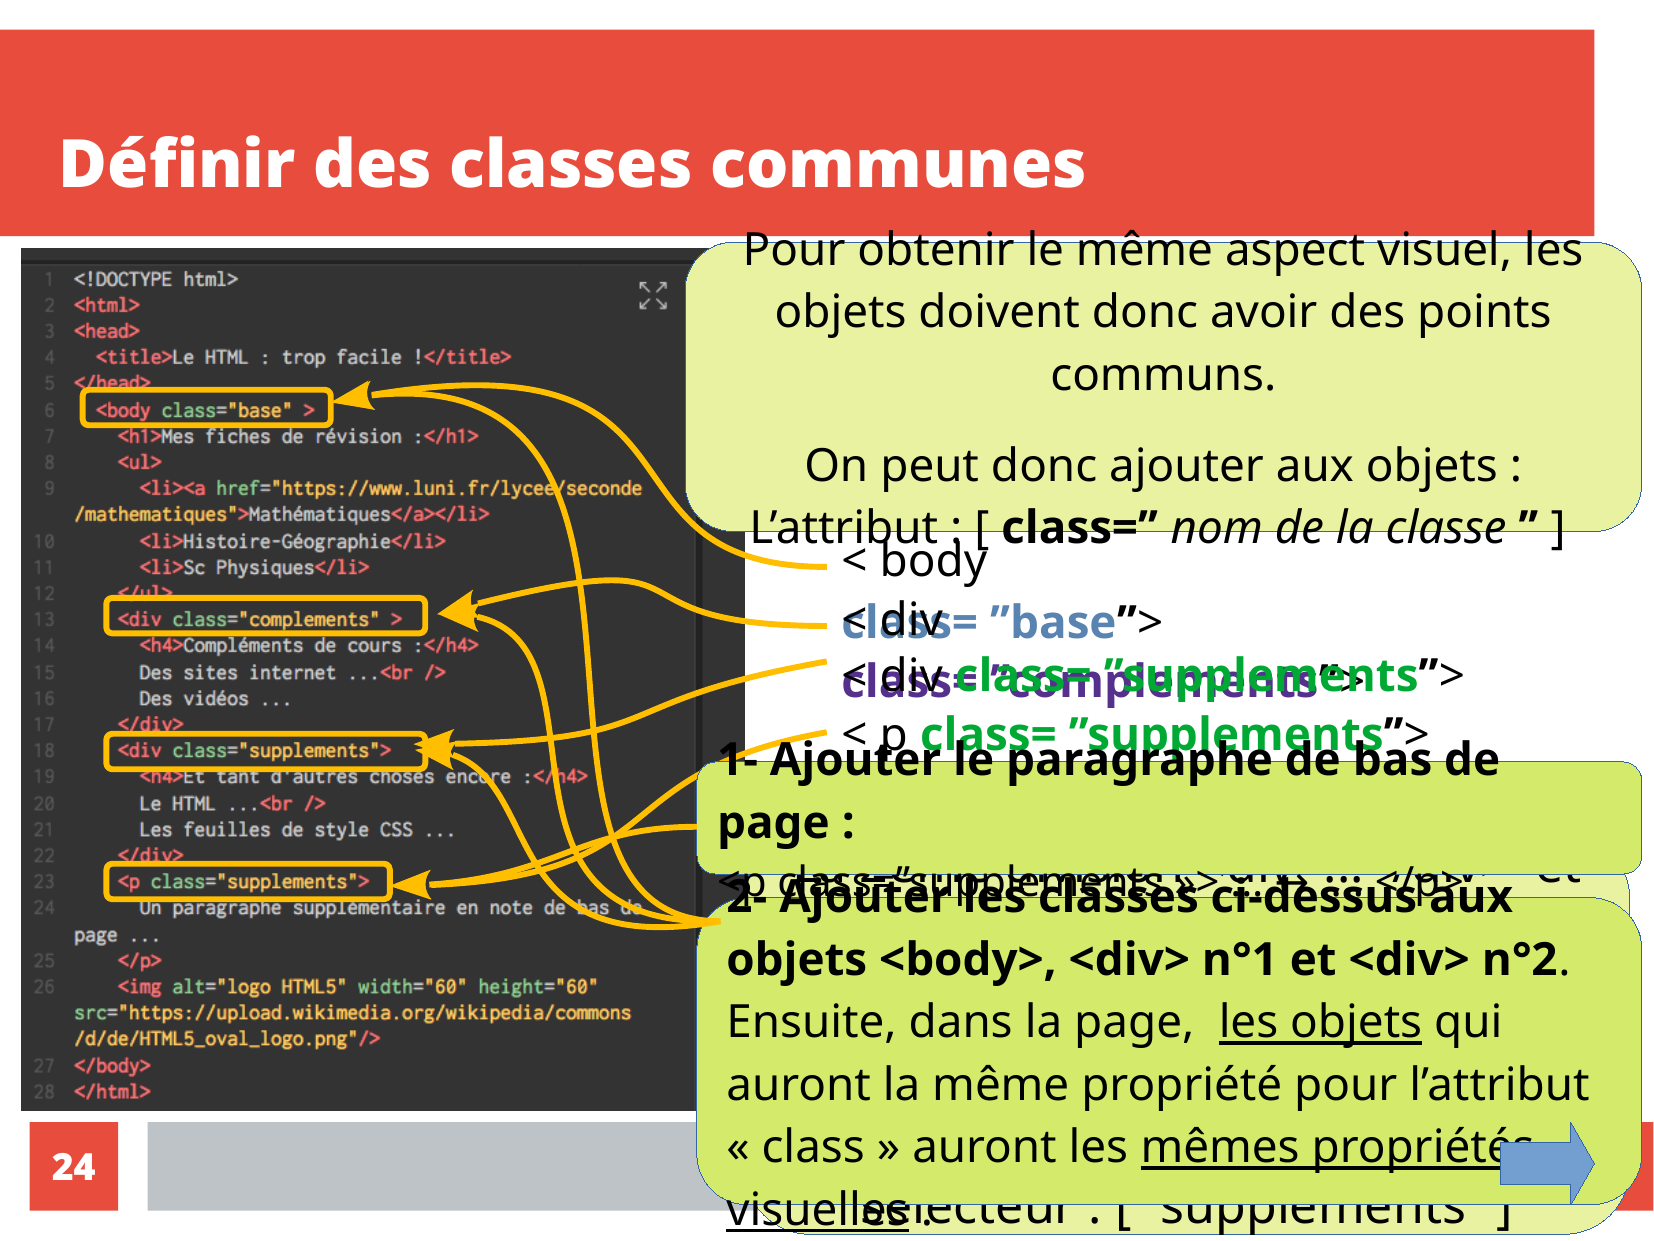

# Définir des classes communes
Pour obtenir le même aspect visuel, les objets doivent donc avoir des points communs.
On peut donc ajouter aux objets :
L’attribut : [ class=’’ nom de la classe ’’ ]
< body class= ’’base’’>
< div class= ’’complements’’>
< div class= ’’supplements’’>
< p class= ’’supplements’’>
1- Ajouter le paragraphe de bas de page :
<p class=’’supplements »> … → ... </p>
La 2eme division <div>...</div> et le paragraphe de bas de page <p> … </p> auront donc des aspects visuels en communs parce que leur attribut [ class ] a le même sélecteur : [ ’’supplements’’ ]
2- Ajouter les classes ci-dessus aux objets <body>, <div> n°1 et <div> n°2.
Ensuite, dans la page, les objets qui auront la même propriété pour l’attribut « class » auront les mêmes propriétés visuelles .
24
1ere étape : ajoute